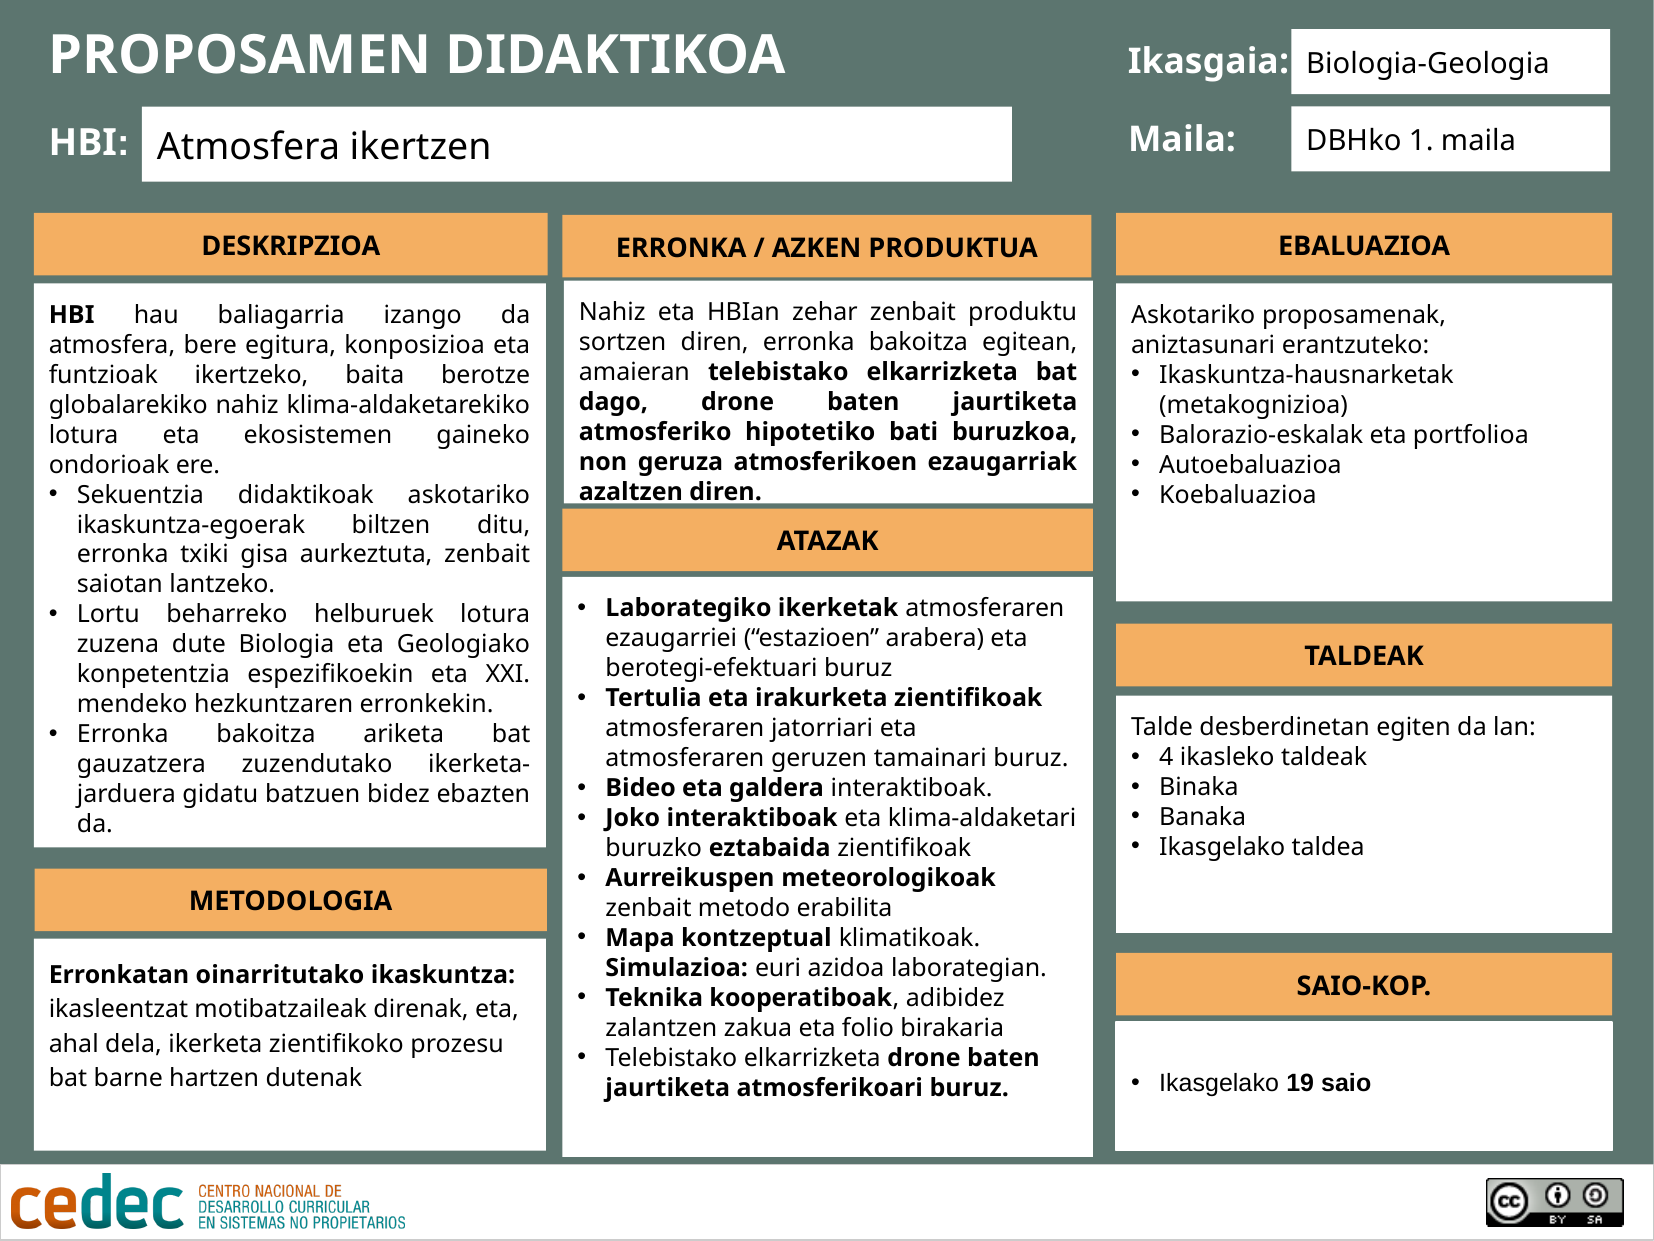

PROPOSAMEN DIDAKTIKOA
Biologia-Geologia
Ikasgaia:
DBHko 1. maila
Atmosfera ikertzen
Maila:
HBI:
DESKRIPZIOA
EBALUAZIOA
ERRONKA / AZKEN PRODUKTUA
Nahiz eta HBIan zehar zenbait produktu sortzen diren, erronka bakoitza egitean, amaieran telebistako elkarrizketa bat dago, drone baten jaurtiketa atmosferiko hipotetiko bati buruzkoa, non geruza atmosferikoen ezaugarriak azaltzen diren.
HBI hau baliagarria izango da atmosfera, bere egitura, konposizioa eta funtzioak ikertzeko, baita berotze globalarekiko nahiz klima-aldaketarekiko lotura eta ekosistemen gaineko ondorioak ere.
Sekuentzia didaktikoak askotariko ikaskuntza-egoerak biltzen ditu, erronka txiki gisa aurkeztuta, zenbait saiotan lantzeko.
Lortu beharreko helburuek lotura zuzena dute Biologia eta Geologiako konpetentzia espezifikoekin eta XXI. mendeko hezkuntzaren erronkekin.
Erronka bakoitza ariketa bat gauzatzera zuzendutako ikerketa-jarduera gidatu batzuen bidez ebazten da.
Askotariko proposamenak, aniztasunari erantzuteko:
Ikaskuntza-hausnarketak (metakognizioa)
Balorazio-eskalak eta portfolioa
Autoebaluazioa
Koebaluazioa
ATAZAK
Laborategiko ikerketak atmosferaren ezaugarriei (“estazioen” arabera) eta berotegi-efektuari buruz
Tertulia eta irakurketa zientifikoak atmosferaren jatorriari eta atmosferaren geruzen tamainari buruz.
Bideo eta galdera interaktiboak.
Joko interaktiboak eta klima-aldaketari buruzko eztabaida zientifikoak
Aurreikuspen meteorologikoak zenbait metodo erabilita
Mapa kontzeptual klimatikoak. Simulazioa: euri azidoa laborategian.
Teknika kooperatiboak, adibidez zalantzen zakua eta folio birakaria
Telebistako elkarrizketa drone baten jaurtiketa atmosferikoari buruz.
TALDEAK
Talde desberdinetan egiten da lan:
4 ikasleko taldeak
Binaka
Banaka
Ikasgelako taldea
METODOLOGIA
Erronkatan oinarritutako ikaskuntza: ikasleentzat motibatzaileak direnak, eta, ahal dela, ikerketa zientifikoko prozesu bat barne hartzen dutenak
SAIO-KOP.
Ikasgelako 19 saio